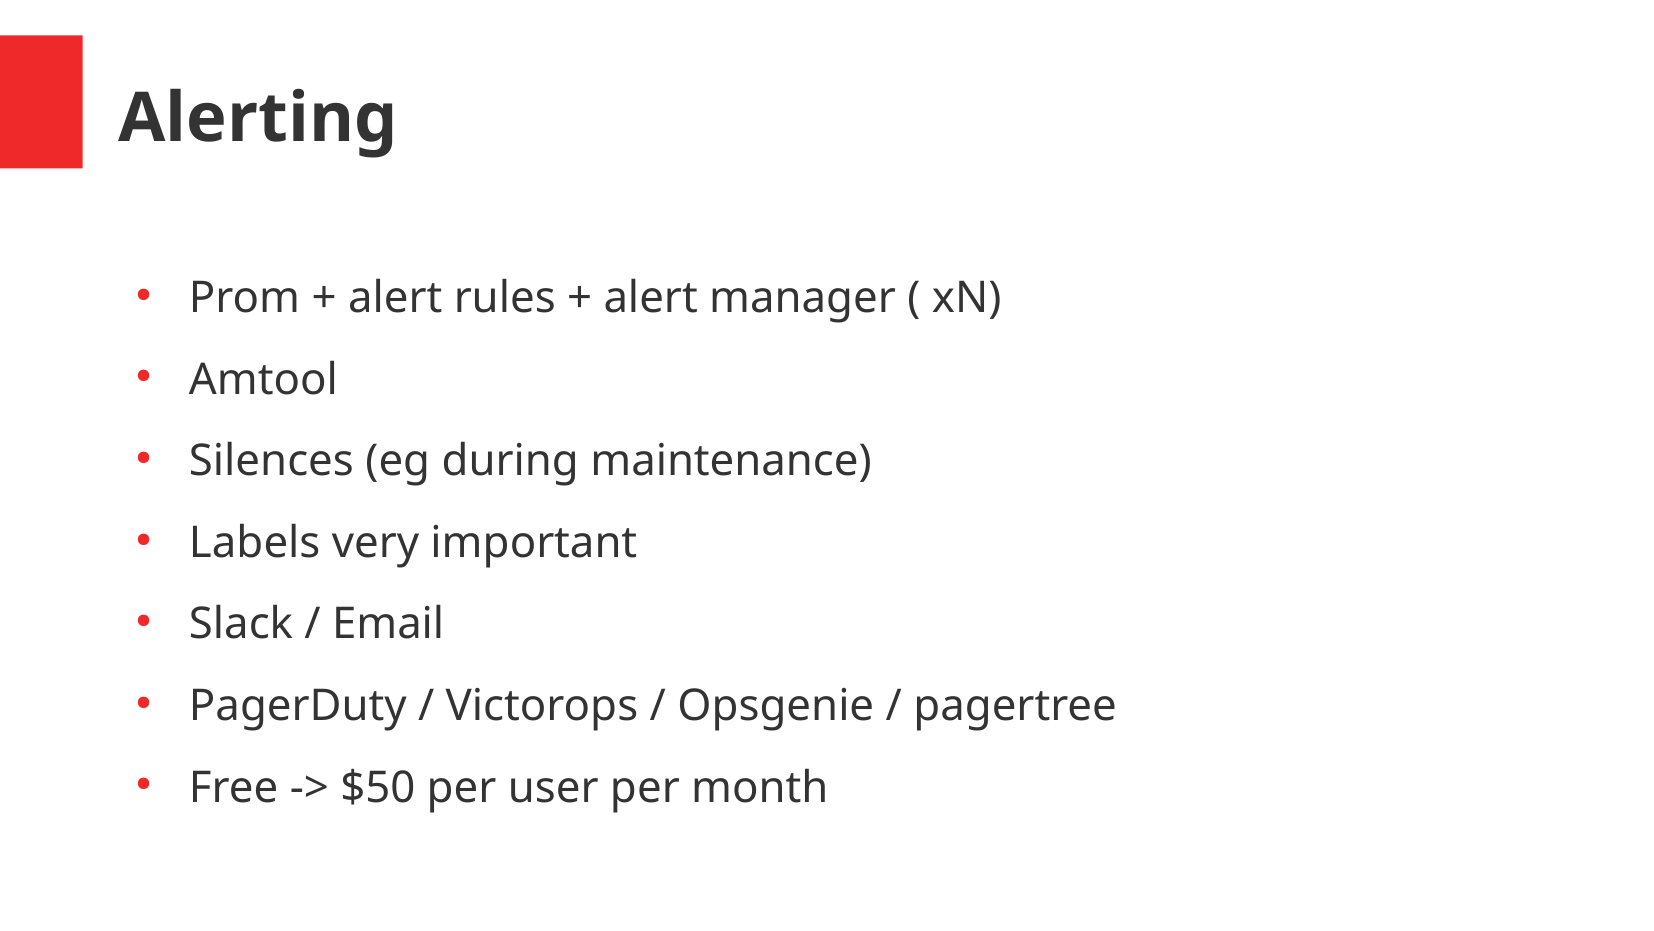

# Alerting
Prom + alert rules + alert manager ( xN)
Amtool
Silences (eg during maintenance)
Labels very important
Slack / Email
PagerDuty / Victorops / Opsgenie / pagertree
Free -> $50 per user per month